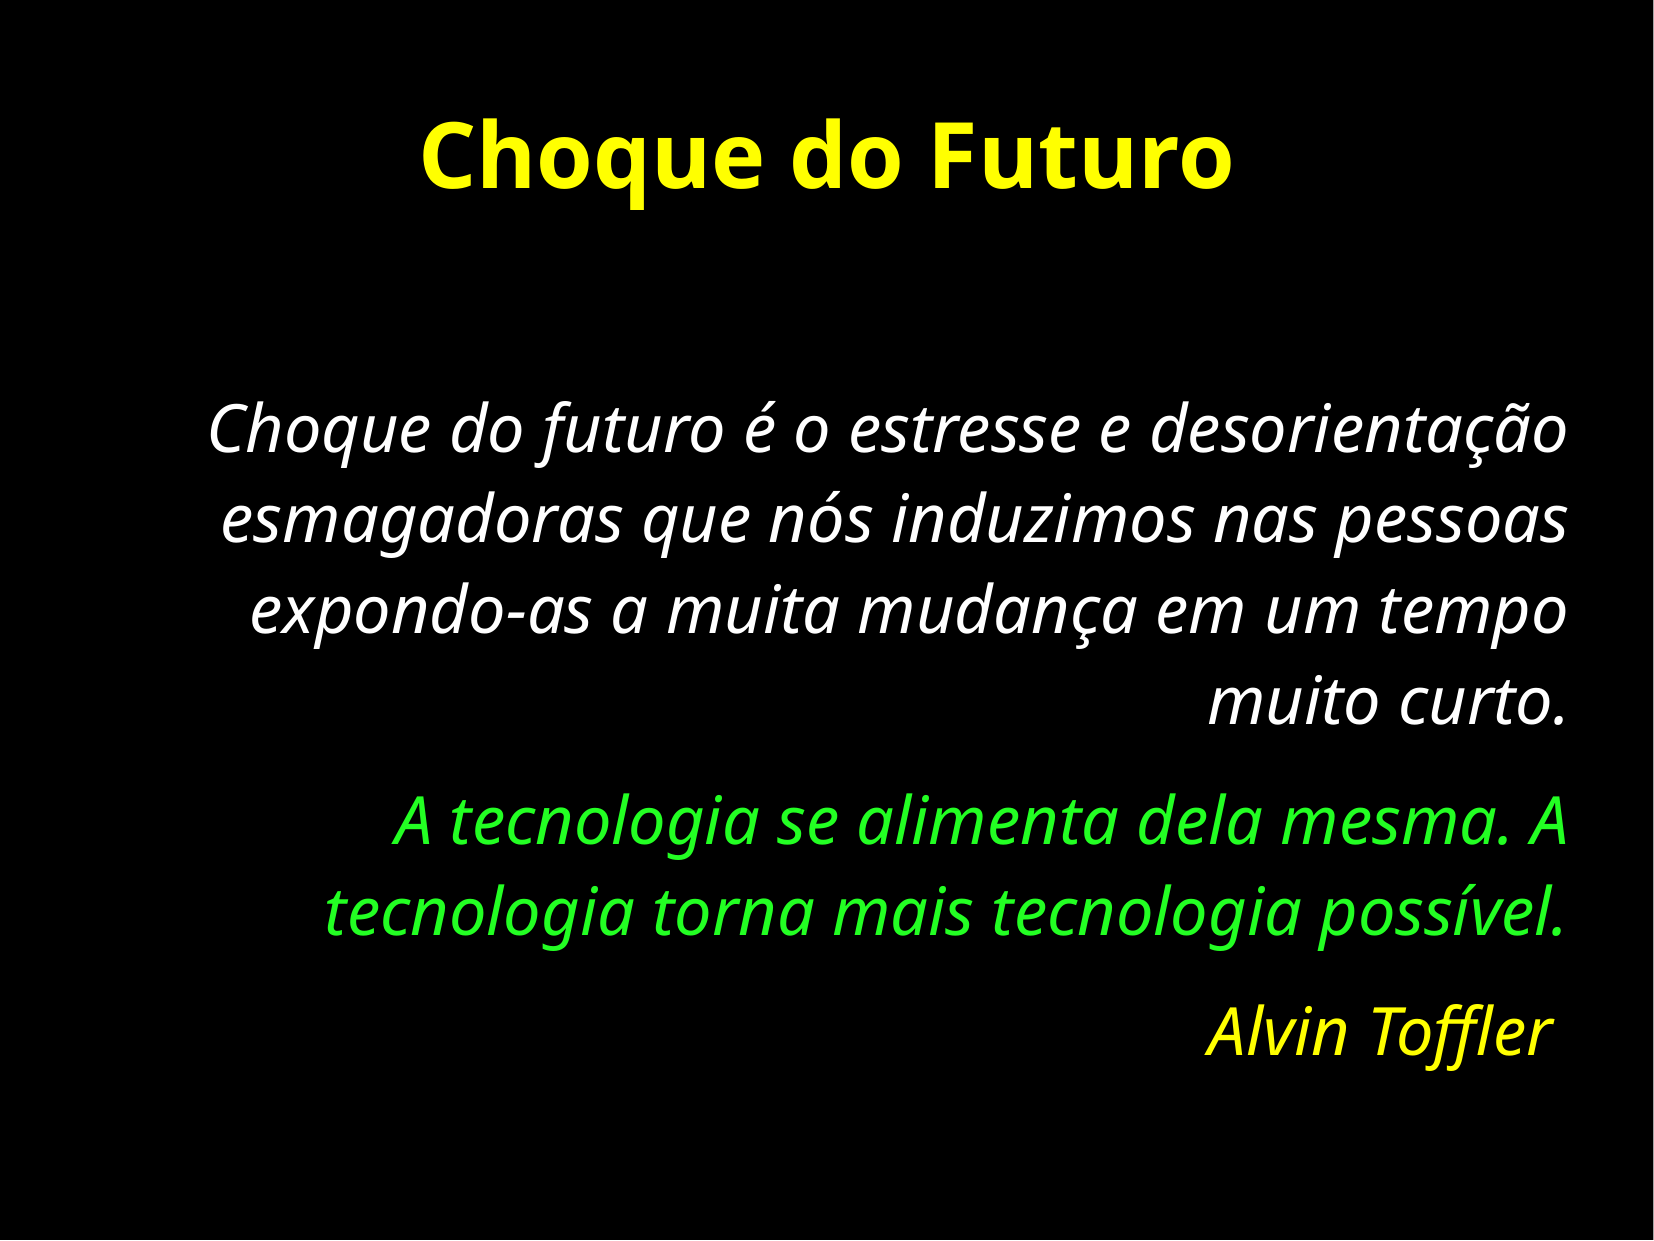

# Choque do Futuro
Choque do futuro é o estresse e desorientação esmagadoras que nós induzimos nas pessoas expondo-as a muita mudança em um tempo muito curto.
A tecnologia se alimenta dela mesma. A tecnologia torna mais tecnologia possível.
Alvin Toffler